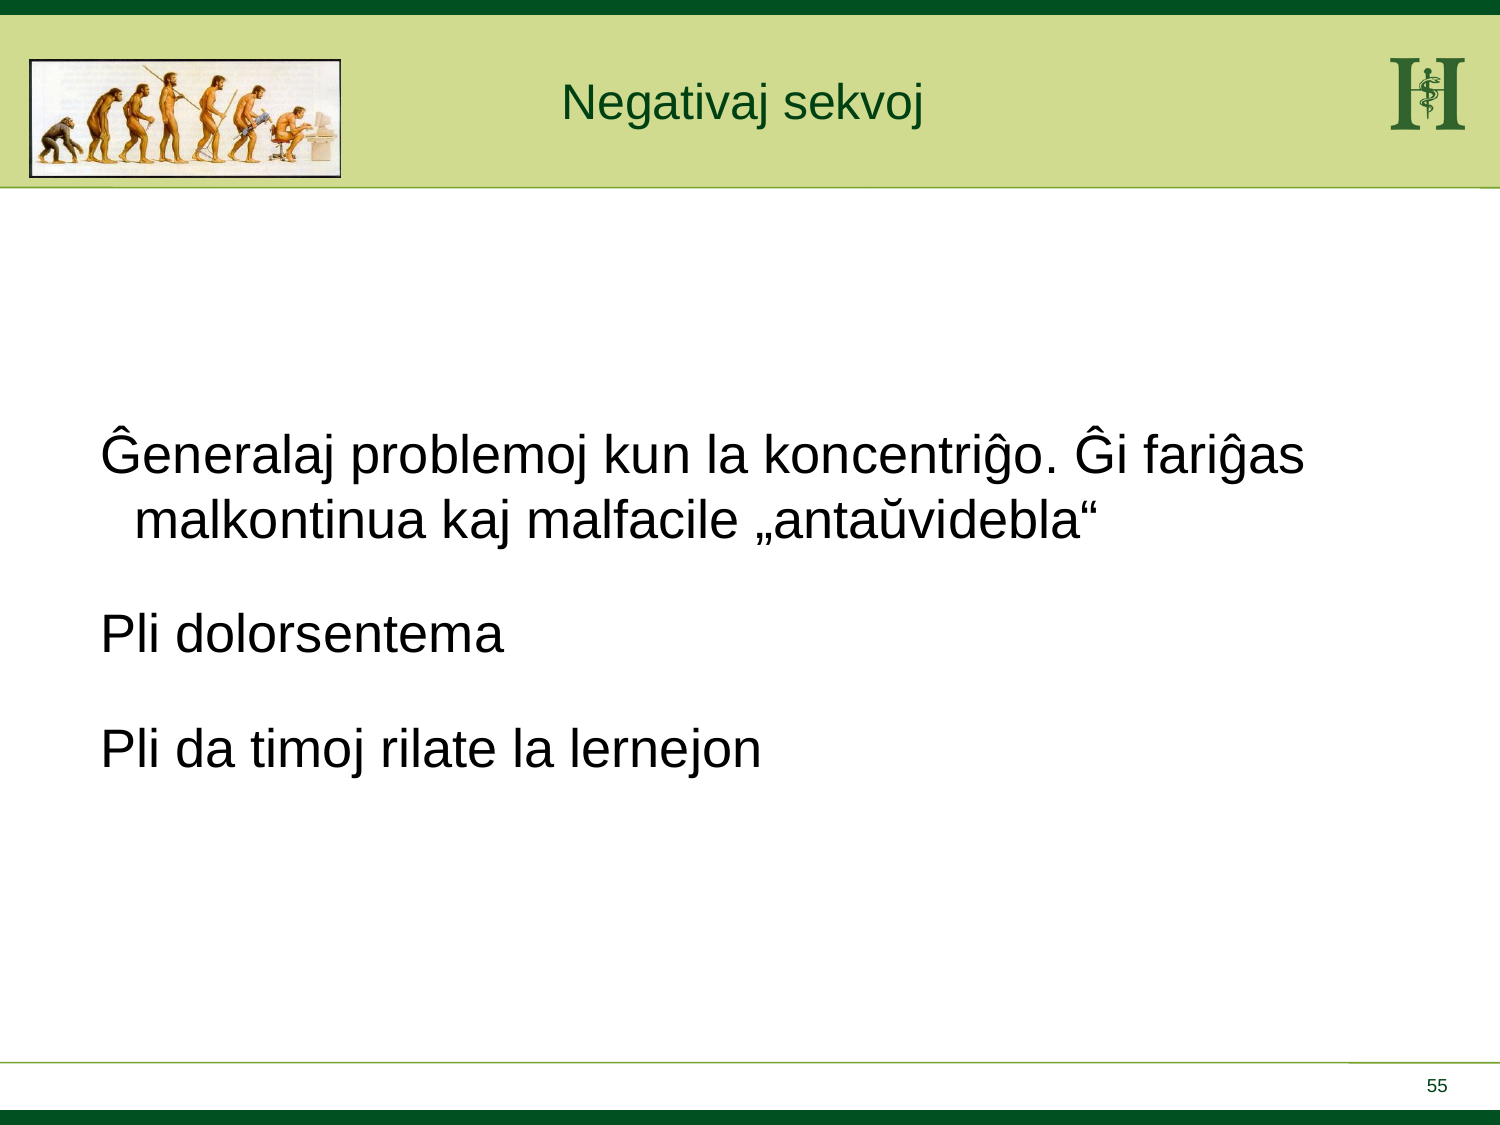

# Negativaj sekvoj
Ĝeneralaj problemoj kun la koncentriĝo. Ĝi fariĝas malkontinua kaj malfacile „antaŭvidebla“
Pli dolorsentema
Pli da timoj rilate la lernejon